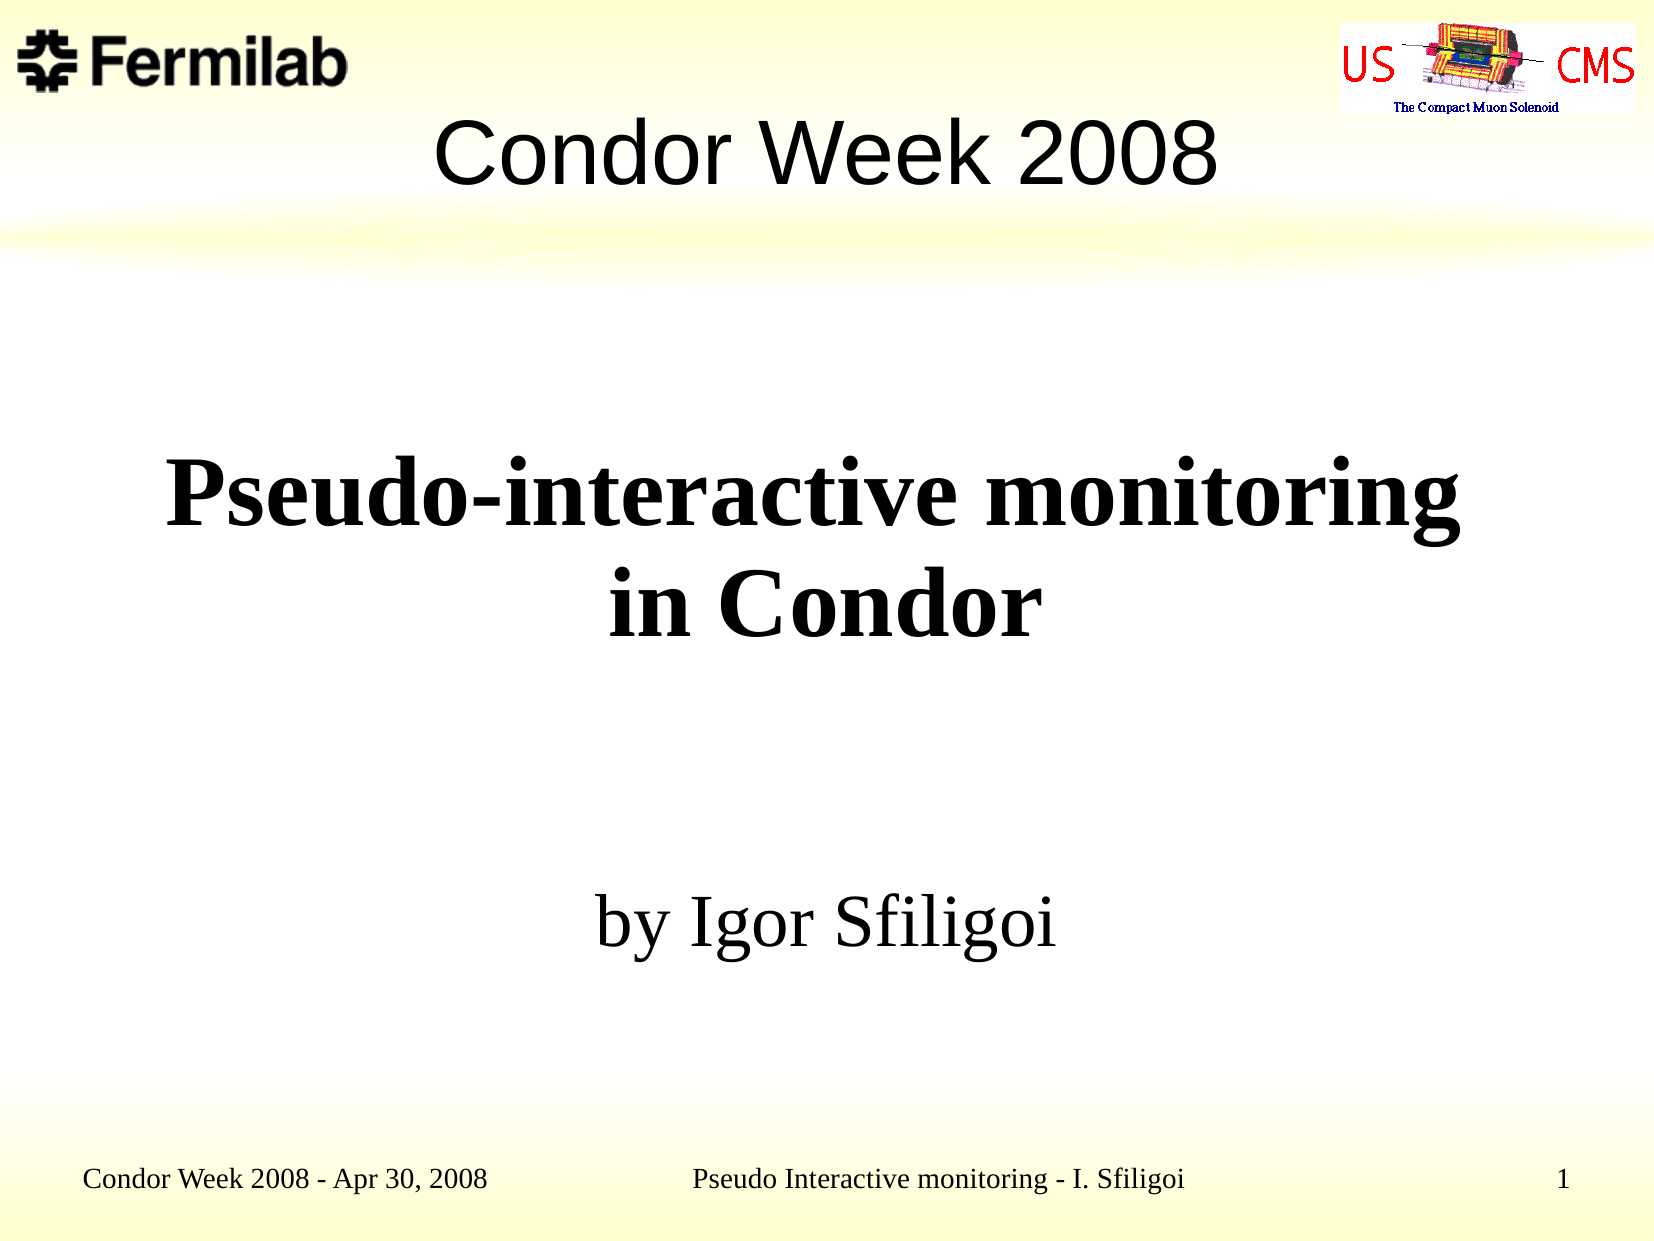

# Condor Week 2008
Pseudo-interactive monitoring
in Condor
by Igor Sfiligoi
Condor Week 2008 - Apr 30, 2008
Pseudo Interactive monitoring - I. Sfiligoi
1